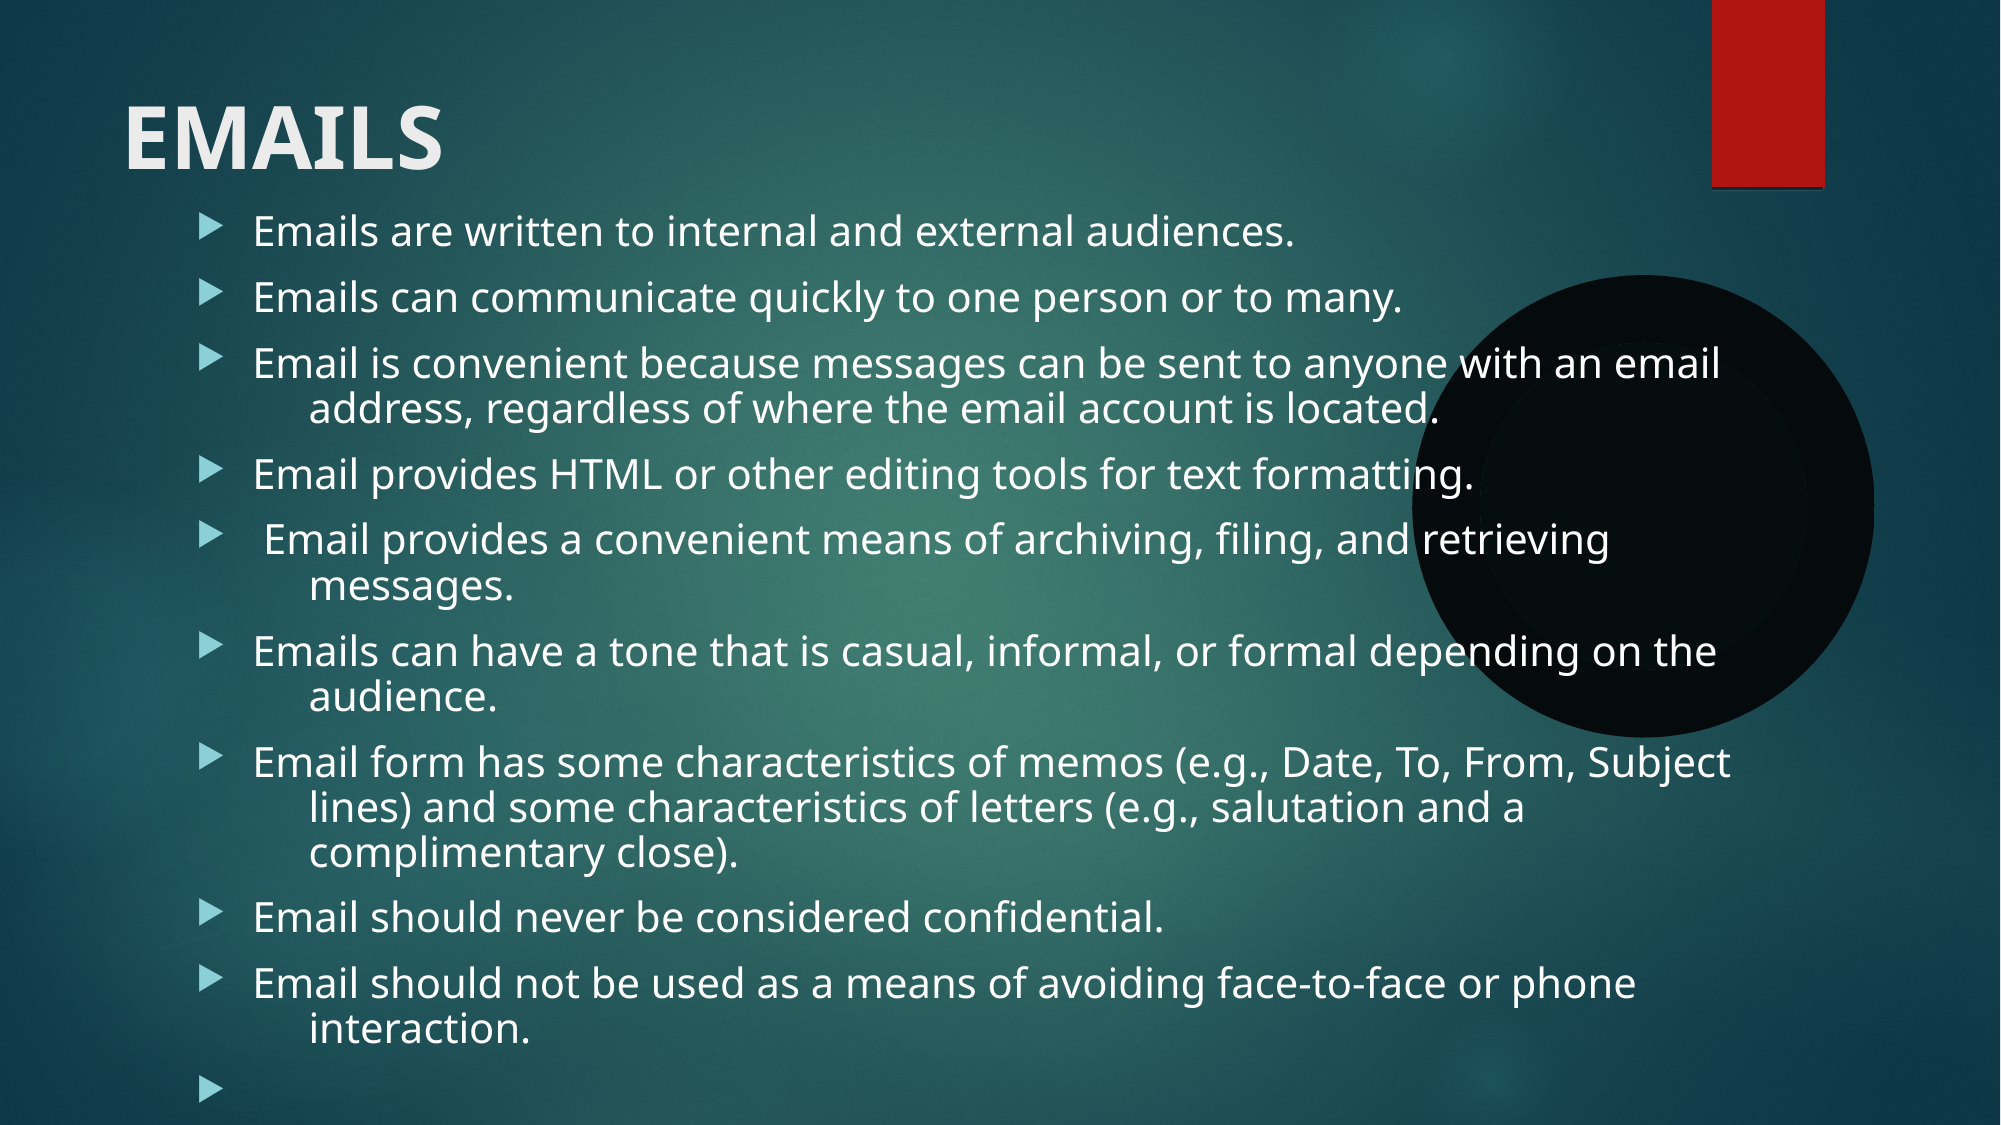

# EMAILS
Emails are written to internal and external audiences.
Emails can communicate quickly to one person or to many.
Email is convenient because messages can be sent to anyone with an email address, regardless of where the email account is located.
Email provides HTML or other editing tools for text formatting.
 Email provides a convenient means of archiving, filing, and retrieving messages.
Emails can have a tone that is casual, informal, or formal depending on the audience.
Email form has some characteristics of memos (e.g., Date, To, From, Subject lines) and some characteristics of letters (e.g., salutation and a complimentary close).
Email should never be considered confidential.
Email should not be used as a means of avoiding face-to-face or phone interaction.